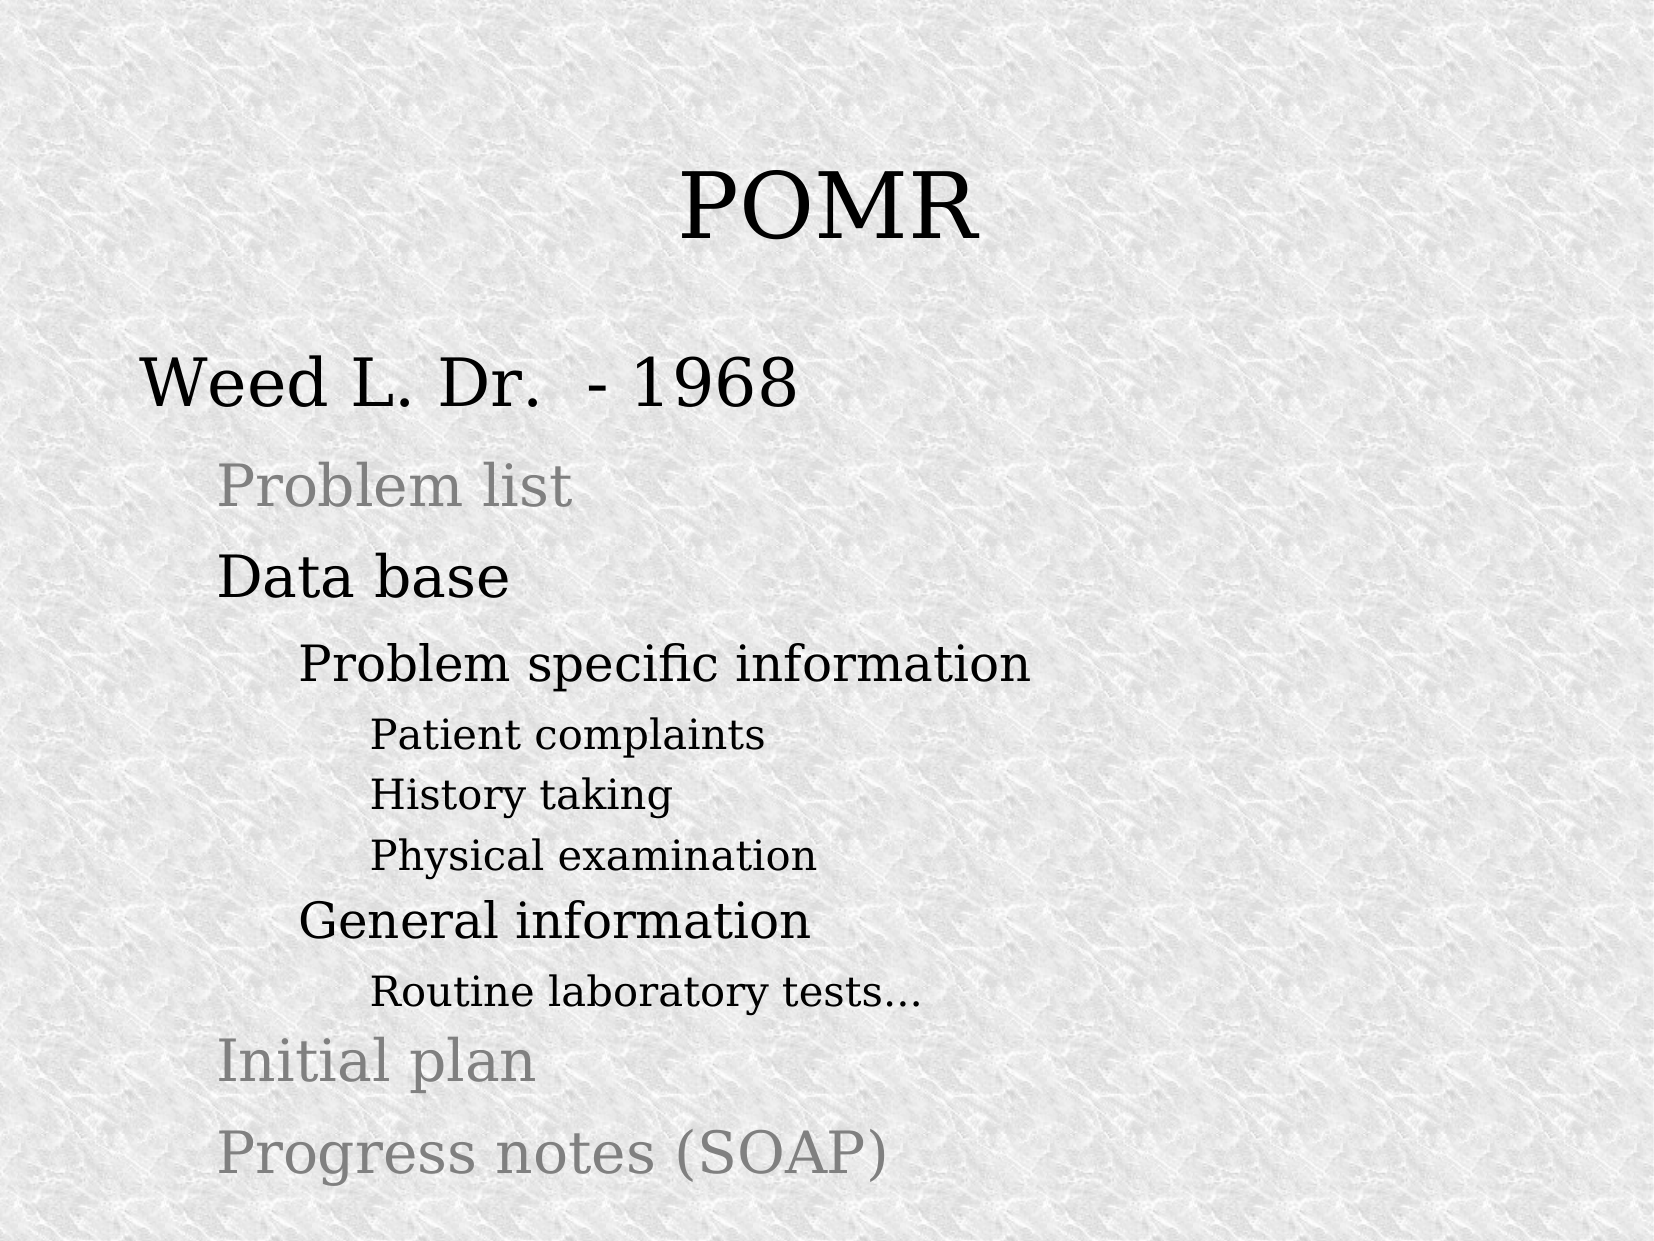

# POMR
Weed L. Dr. - 1968
Problem list
Data base
Problem specific information
Patient complaints
History taking
Physical examination
General information
Routine laboratory tests...
Initial plan
Progress notes (SOAP)